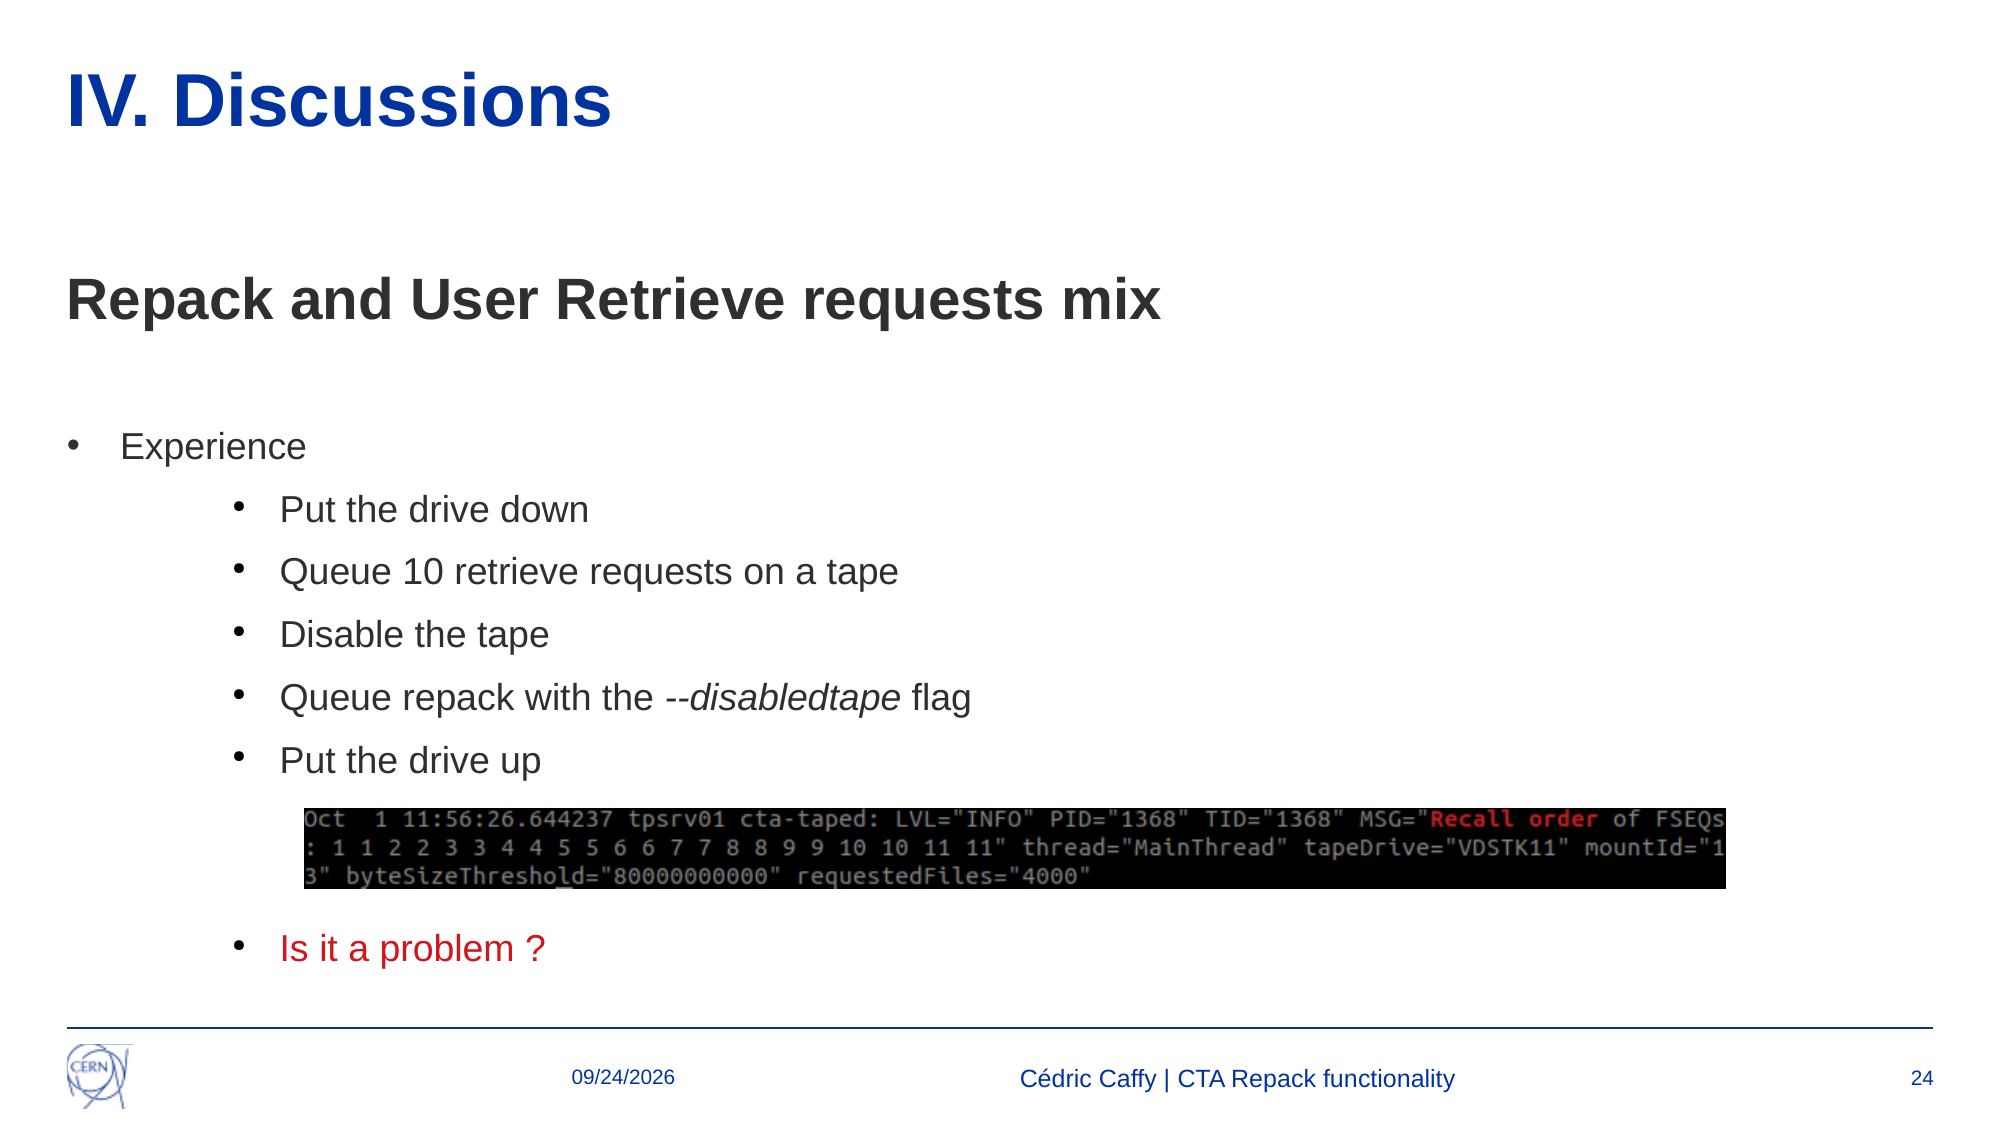

IV. Discussions
# Repack and User Retrieve requests mix
Experience
Put the drive down
Queue 10 retrieve requests on a tape
Disable the tape
Queue repack with the --disabledtape flag
Put the drive up
Is it a problem ?
Cédric Caffy | CTA Repack functionality